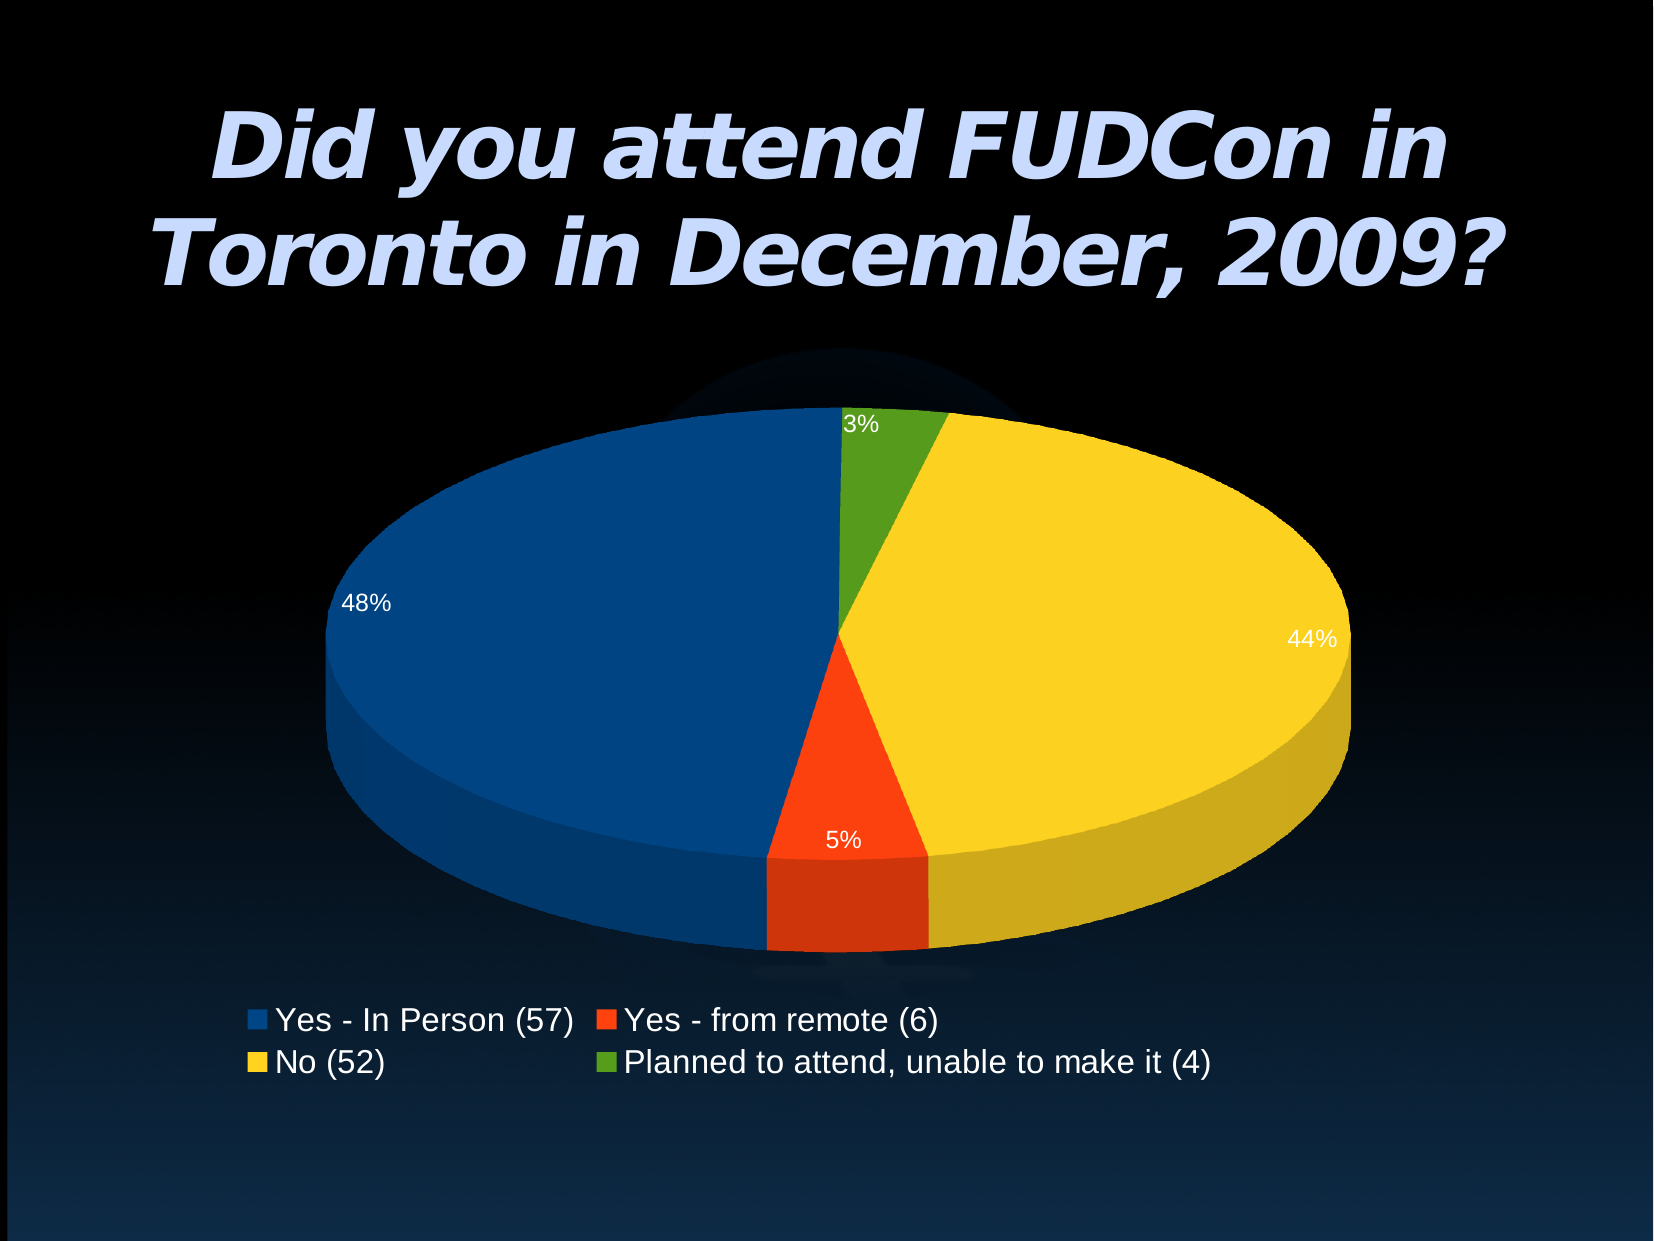

# Did you attend FUDCon in Toronto in December, 2009?
[unsupported chart]